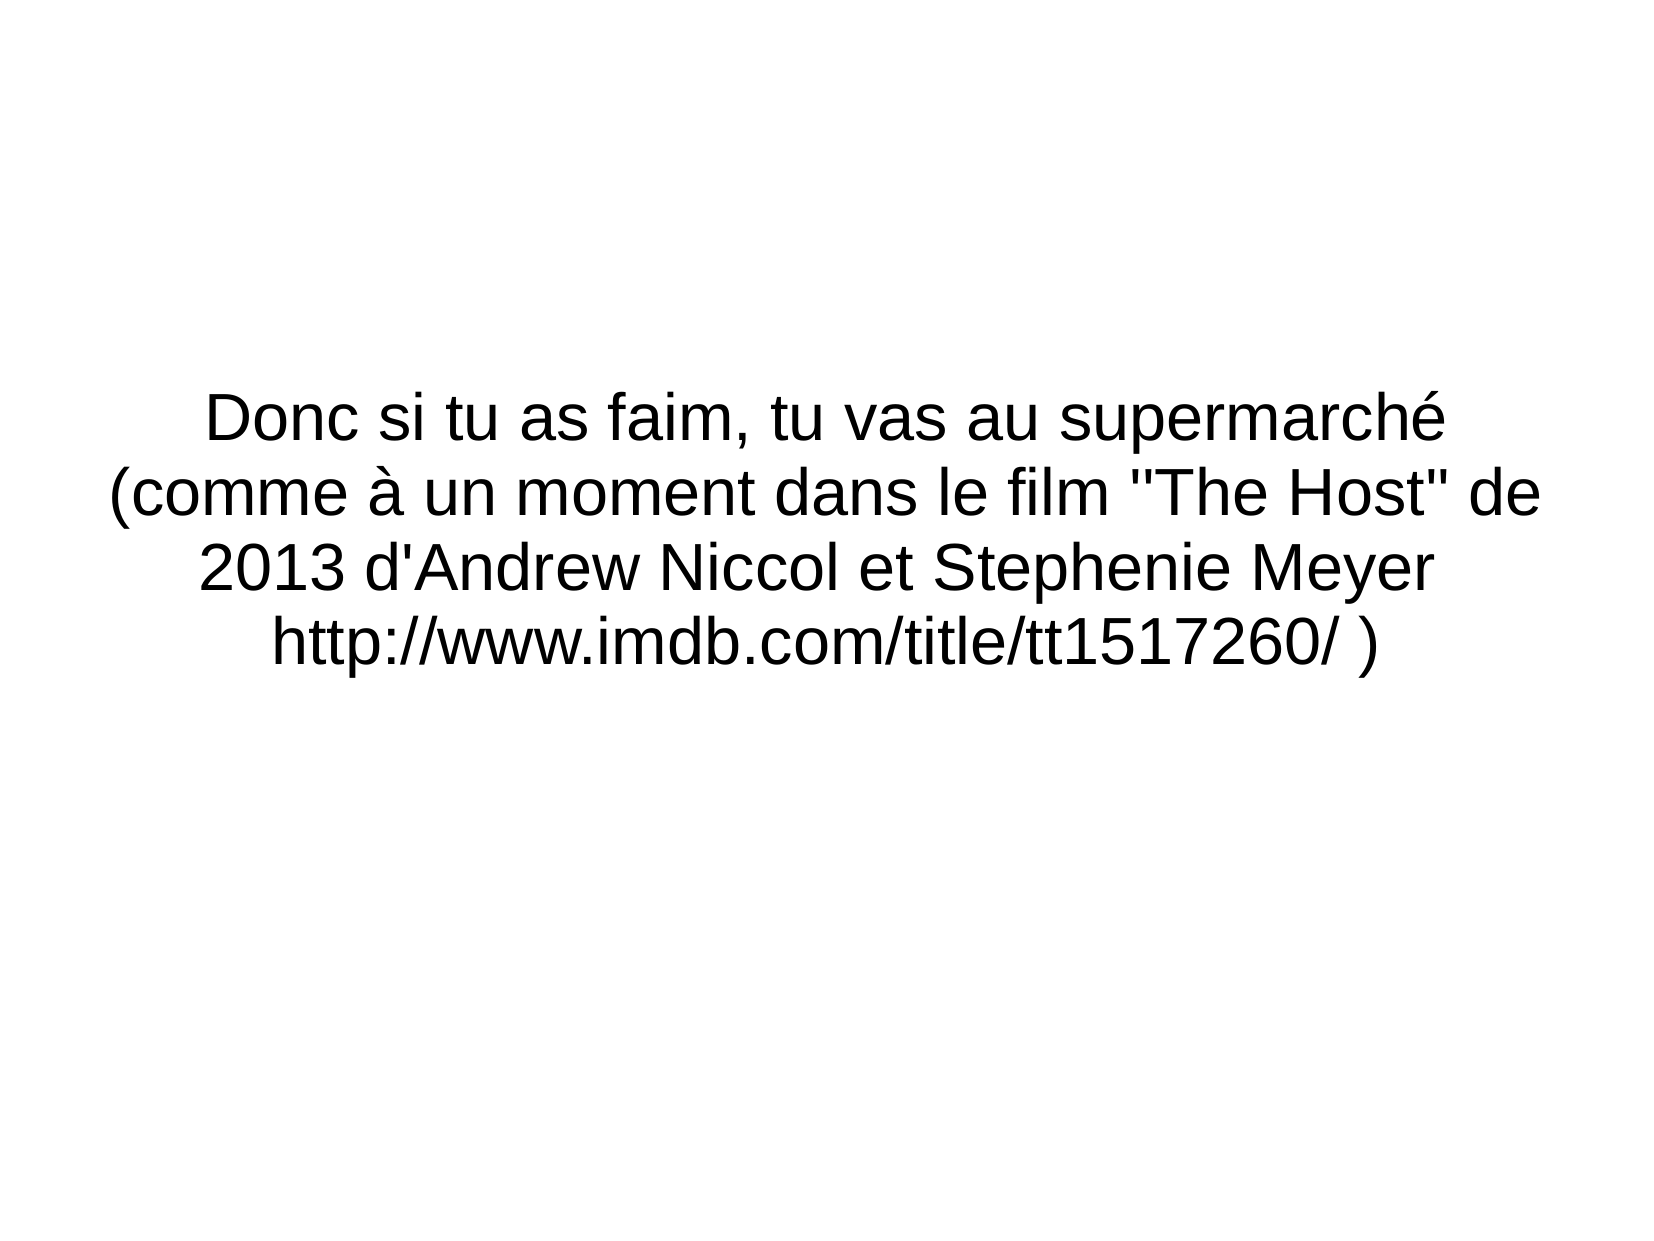

# Donc si tu as faim, tu vas au supermarché (comme à un moment dans le film ''The Host'' de 2013 d'Andrew Niccol et Stephenie Meyer http://www.imdb.com/title/tt1517260/ )